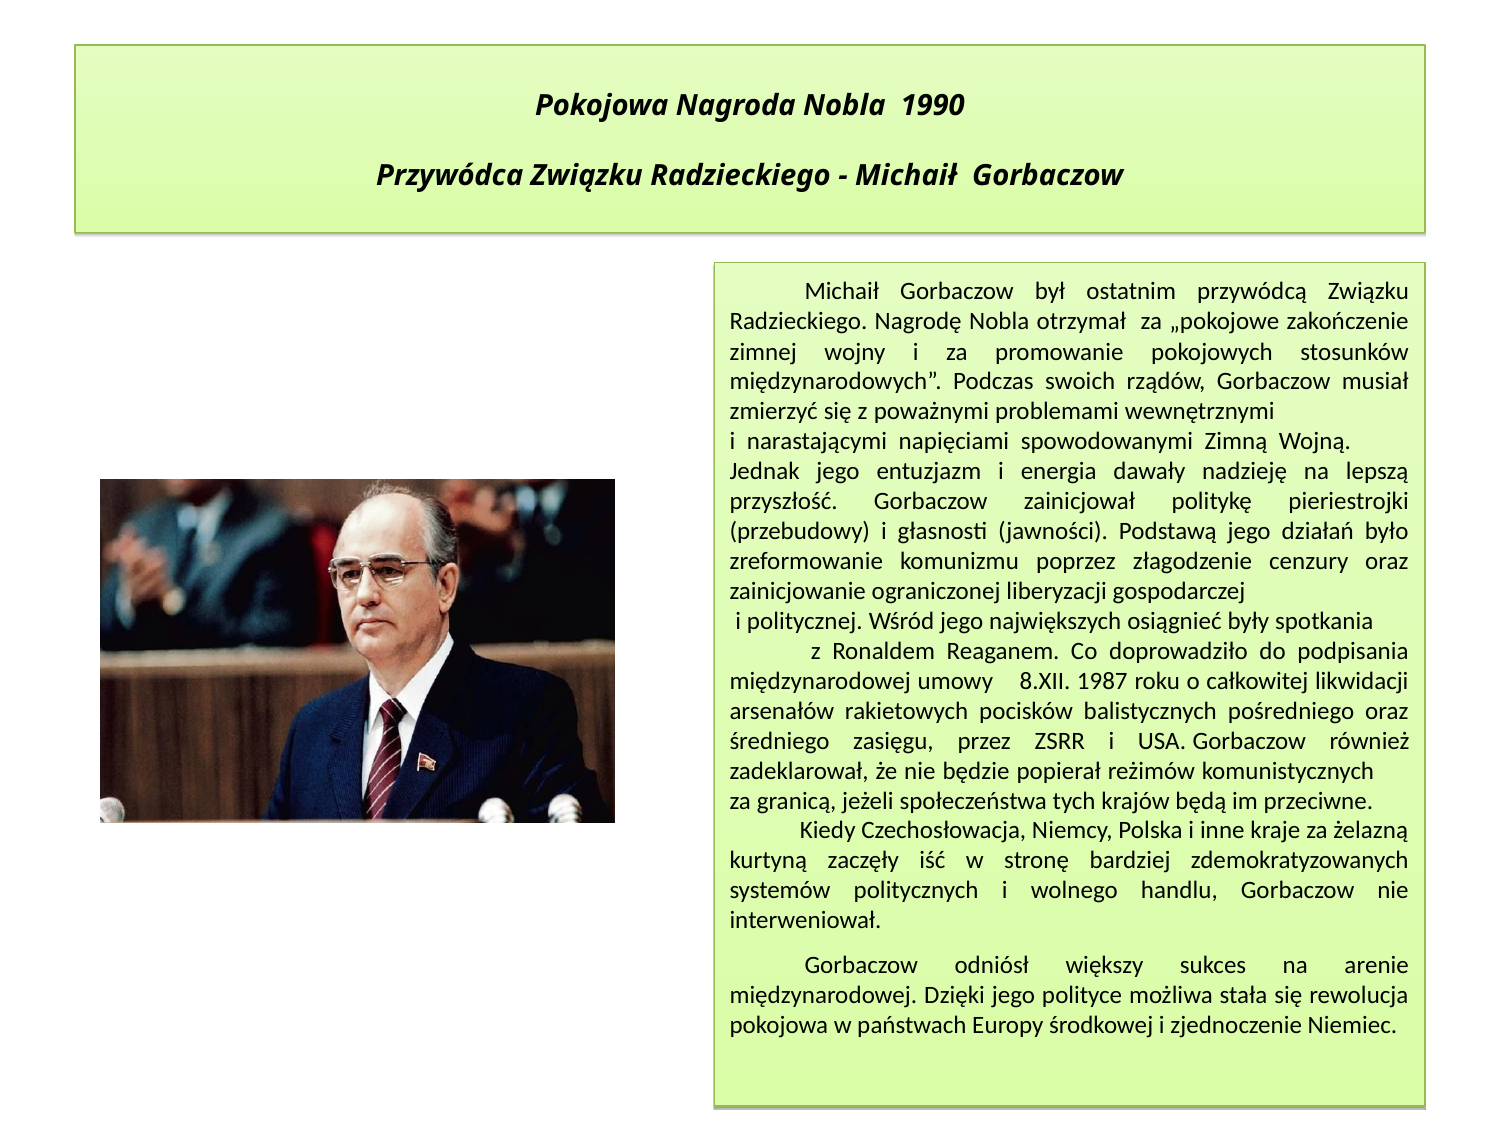

# Pokojowa Nagroda Nobla 1990 Przywódca Związku Radzieckiego - Michaił Gorbaczow
	Michaił Gorbaczow był ostatnim przywódcą Związku Radzieckiego. Nagrodę Nobla otrzymał za „pokojowe zakończenie zimnej wojny i za promowanie pokojowych stosunków międzynarodowych”. Podczas swoich rządów, Gorbaczow musiał zmierzyć się z poważnymi problemami wewnętrznymi i narastającymi napięciami spowodowanymi Zimną Wojną. Jednak jego entuzjazm i energia dawały nadzieję na lepszą przyszłość. Gorbaczow zainicjował politykę pieriestrojki (przebudowy) i głasnosti (jawności). Podstawą jego działań było zreformowanie komunizmu poprzez złagodzenie cenzury oraz zainicjowanie ograniczonej liberyzacji gospodarczej i politycznej. Wśród jego największych osiągnieć były spotkania z Ronaldem Reaganem. Co doprowadziło do podpisania międzynarodowej umowy 8.XII. 1987 roku o całkowitej likwidacji arsenałów rakietowych pocisków balistycznych pośredniego oraz średniego zasięgu, przez ZSRR i USA. Gorbaczow również zadeklarował, że nie będzie popierał reżimów komunistycznych za granicą, jeżeli społeczeństwa tych krajów będą im przeciwne. Kiedy Czechosłowacja, Niemcy, Polska i inne kraje za żelazną kurtyną zaczęły iść w stronę bardziej zdemokratyzowanych systemów politycznych i wolnego handlu, Gorbaczow nie interweniował.
	Gorbaczow odniósł większy sukces na arenie międzynarodowej. Dzięki jego polityce możliwa stała się rewolucja pokojowa w państwach Europy środkowej i zjednoczenie Niemiec.